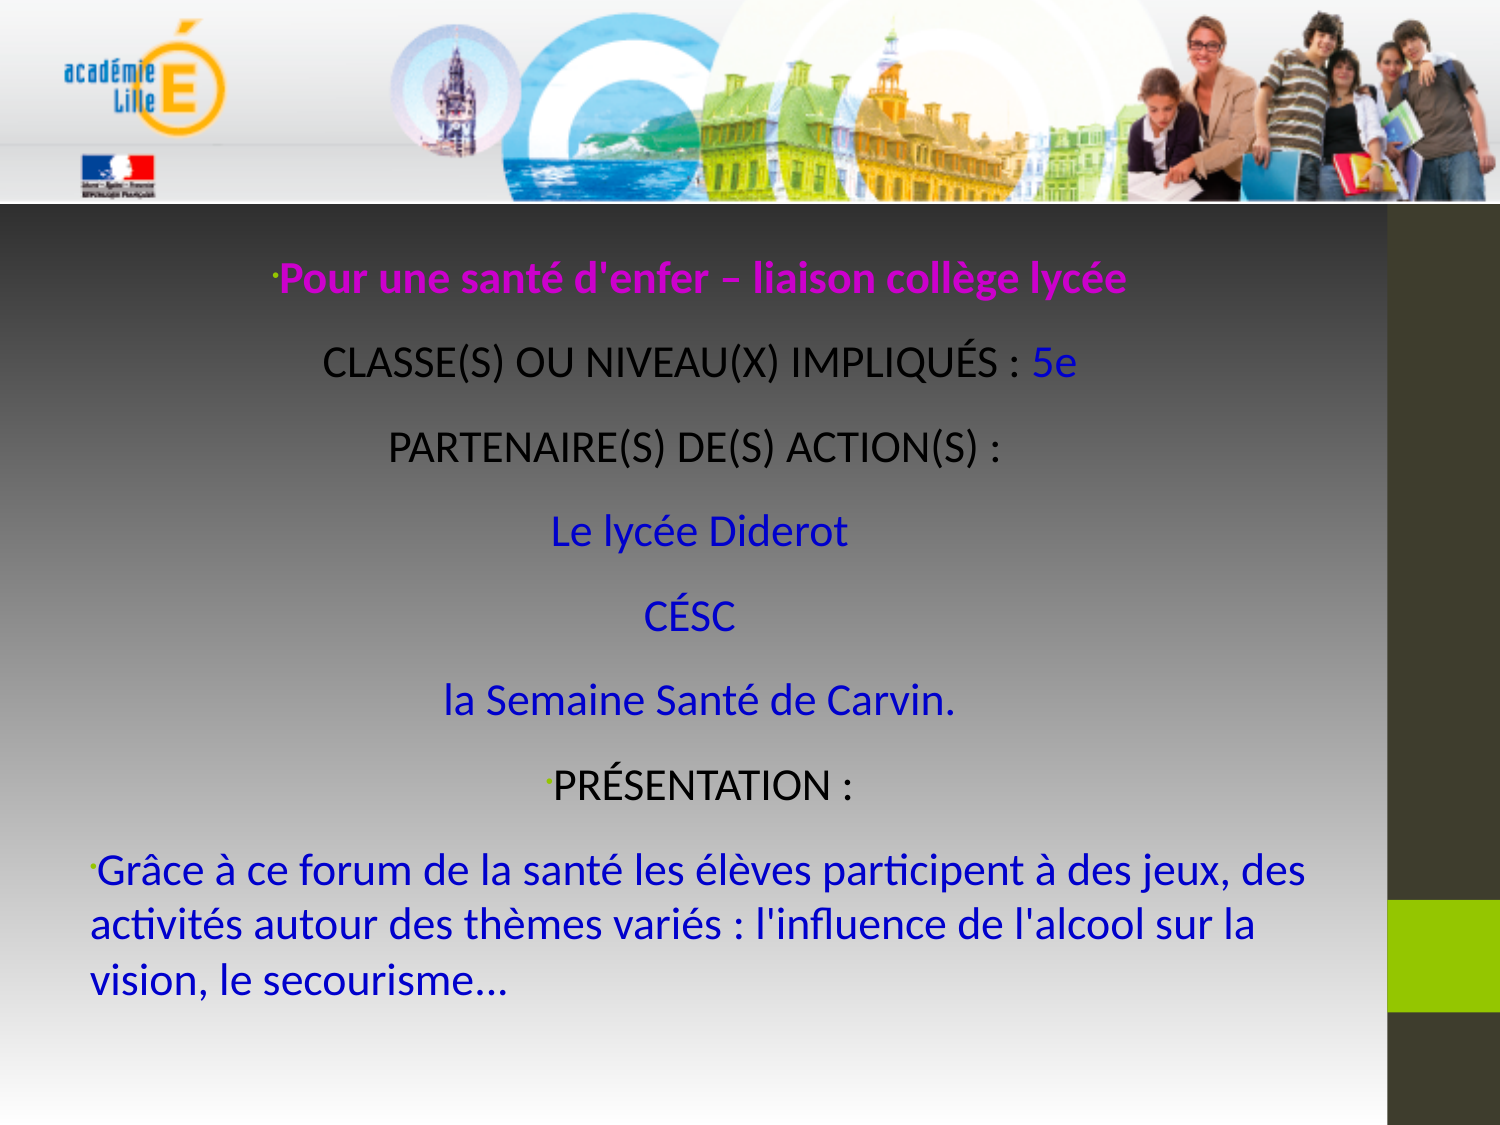

# Pour une santé d'enfer – liaison collège lycée
CLASSE(S) OU NIVEAU(X) IMPLIQUÉS : 5e
PARTENAIRE(S) DE(S) ACTION(S) :
Le lycée Diderot
CÉSC
 la Semaine Santé de Carvin.
PRÉSENTATION :
Grâce à ce forum de la santé les élèves participent à des jeux, des activités autour des thèmes variés : l'influence de l'alcool sur la vision, le secourisme...